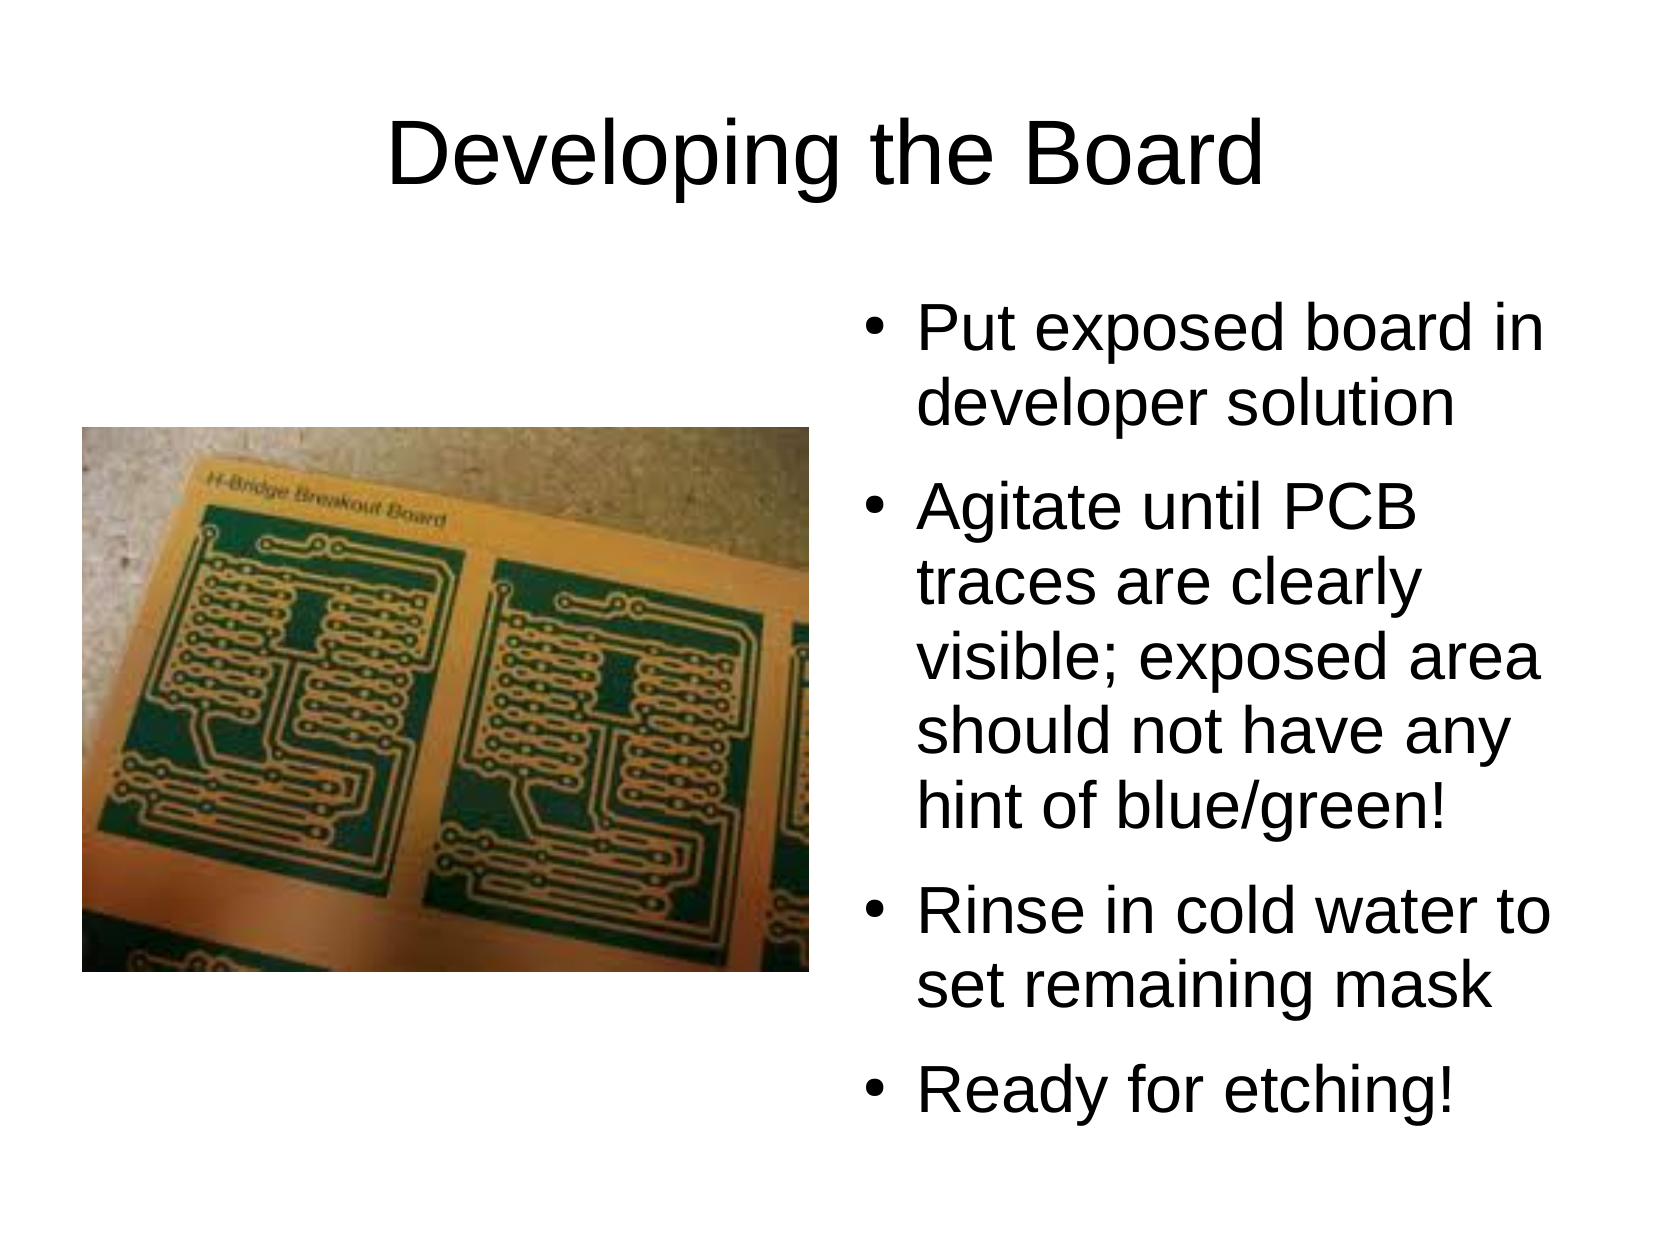

# Developing the Board
Put exposed board in developer solution
Agitate until PCB traces are clearly visible; exposed area should not have any hint of blue/green!
Rinse in cold water to set remaining mask
Ready for etching!